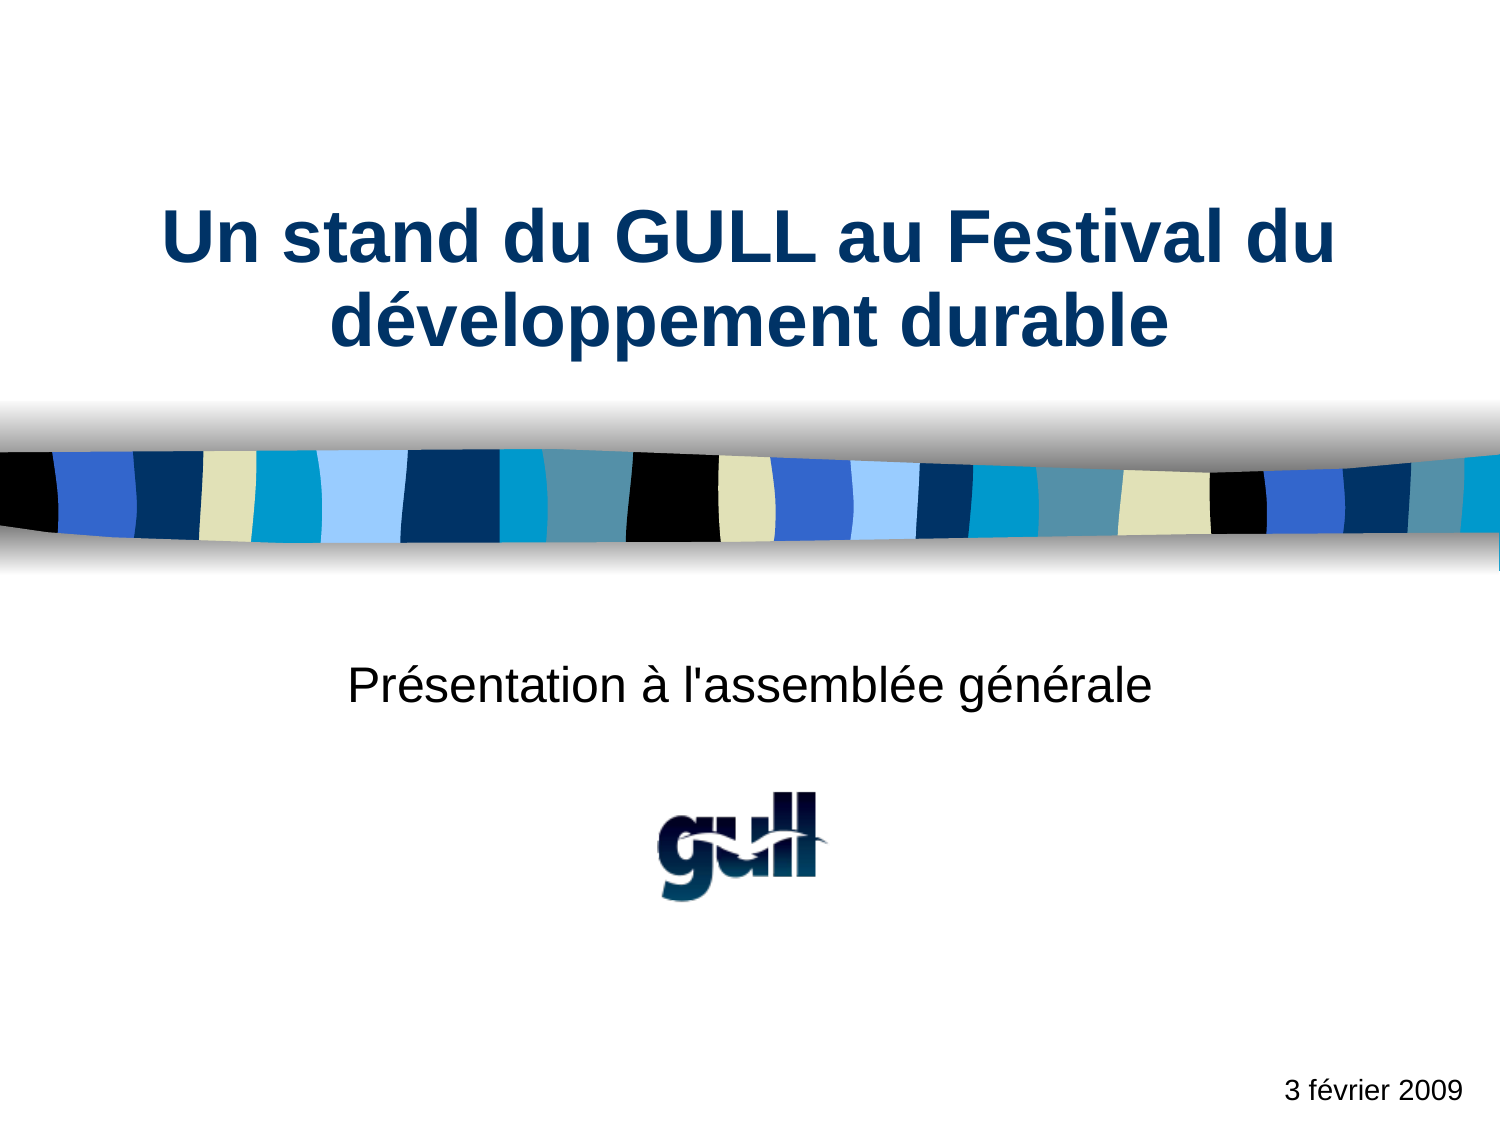

# Un stand du GULL au Festival du développement durable
Présentation à l'assemblée générale